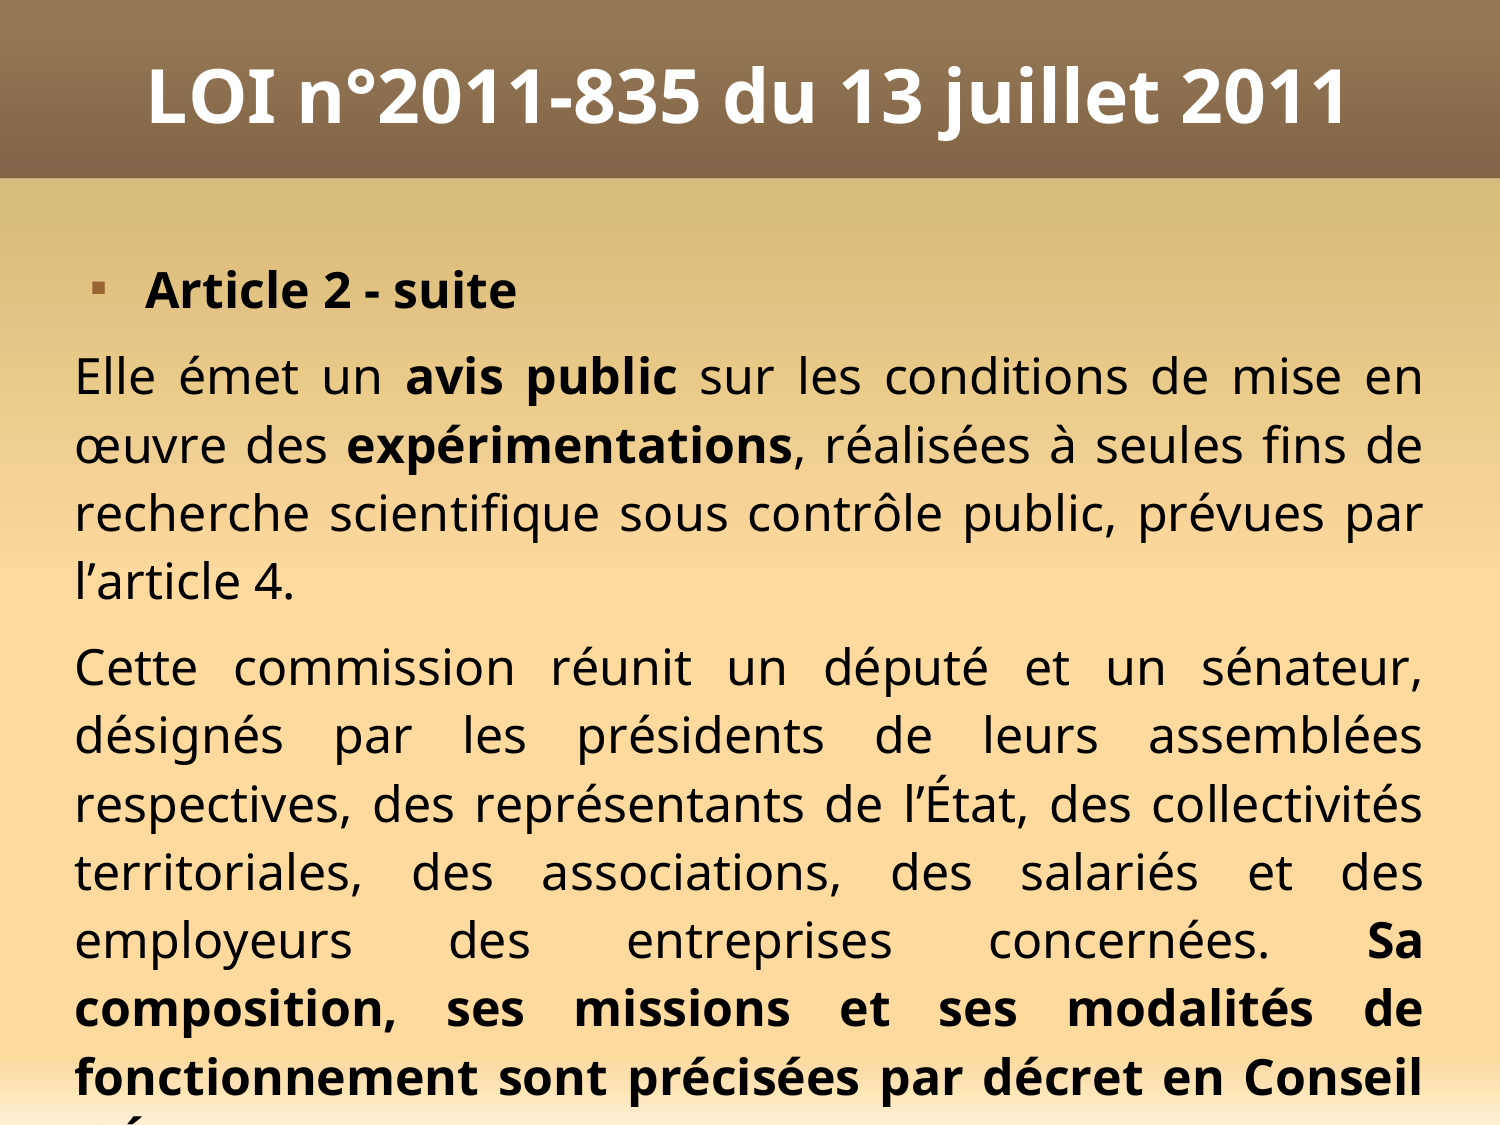

# LOI n°2011-835 du 13 juillet 2011
Article 2 - suite
Elle émet un avis public sur les conditions de mise en œuvre des expérimentations, réalisées à seules fins de recherche scientifique sous contrôle public, prévues par l’article 4.
Cette commission réunit un député et un sénateur, désignés par les présidents de leurs assemblées respectives, des représentants de l’État, des collectivités territoriales, des associations, des salariés et des employeurs des entreprises concernées. Sa composition, ses missions et ses modalités de fonctionnement sont précisées par décret en Conseil d’État.